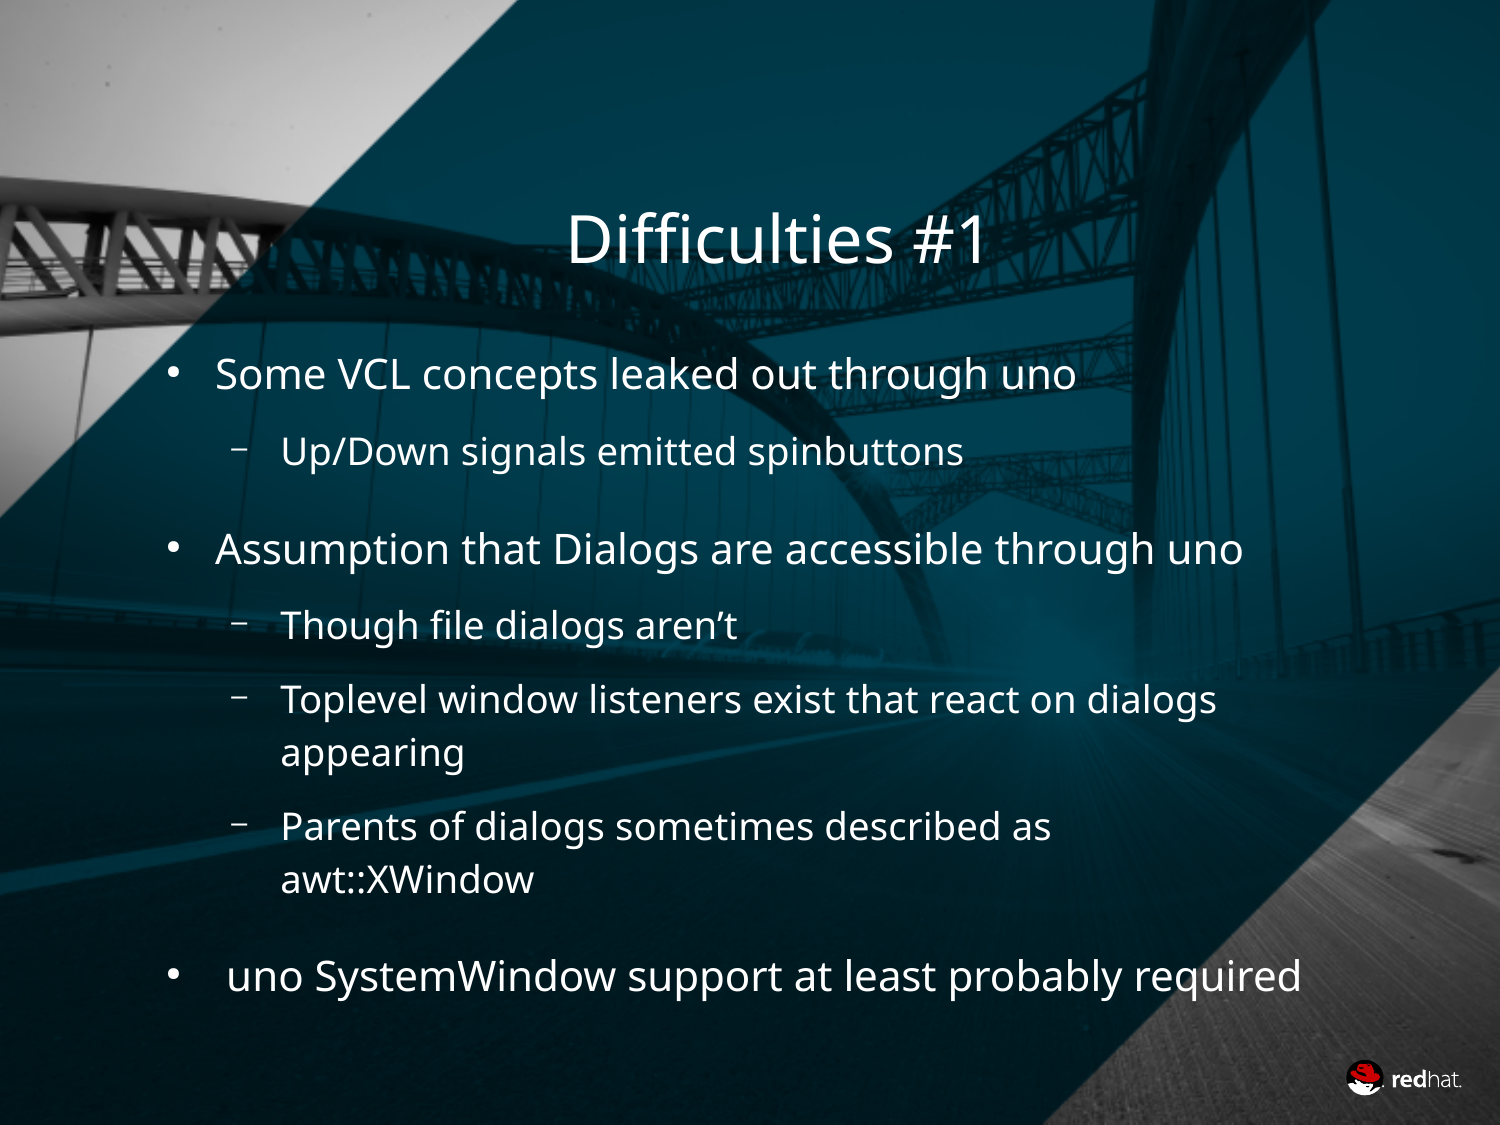

# Difficulties #1
Some VCL concepts leaked out through uno
Up/Down signals emitted spinbuttons
Assumption that Dialogs are accessible through uno
Though file dialogs aren’t
Toplevel window listeners exist that react on dialogs appearing
Parents of dialogs sometimes described as awt::XWindow
 uno SystemWindow support at least probably required
INSERT DESIGNATOR, IF NEEDED
22